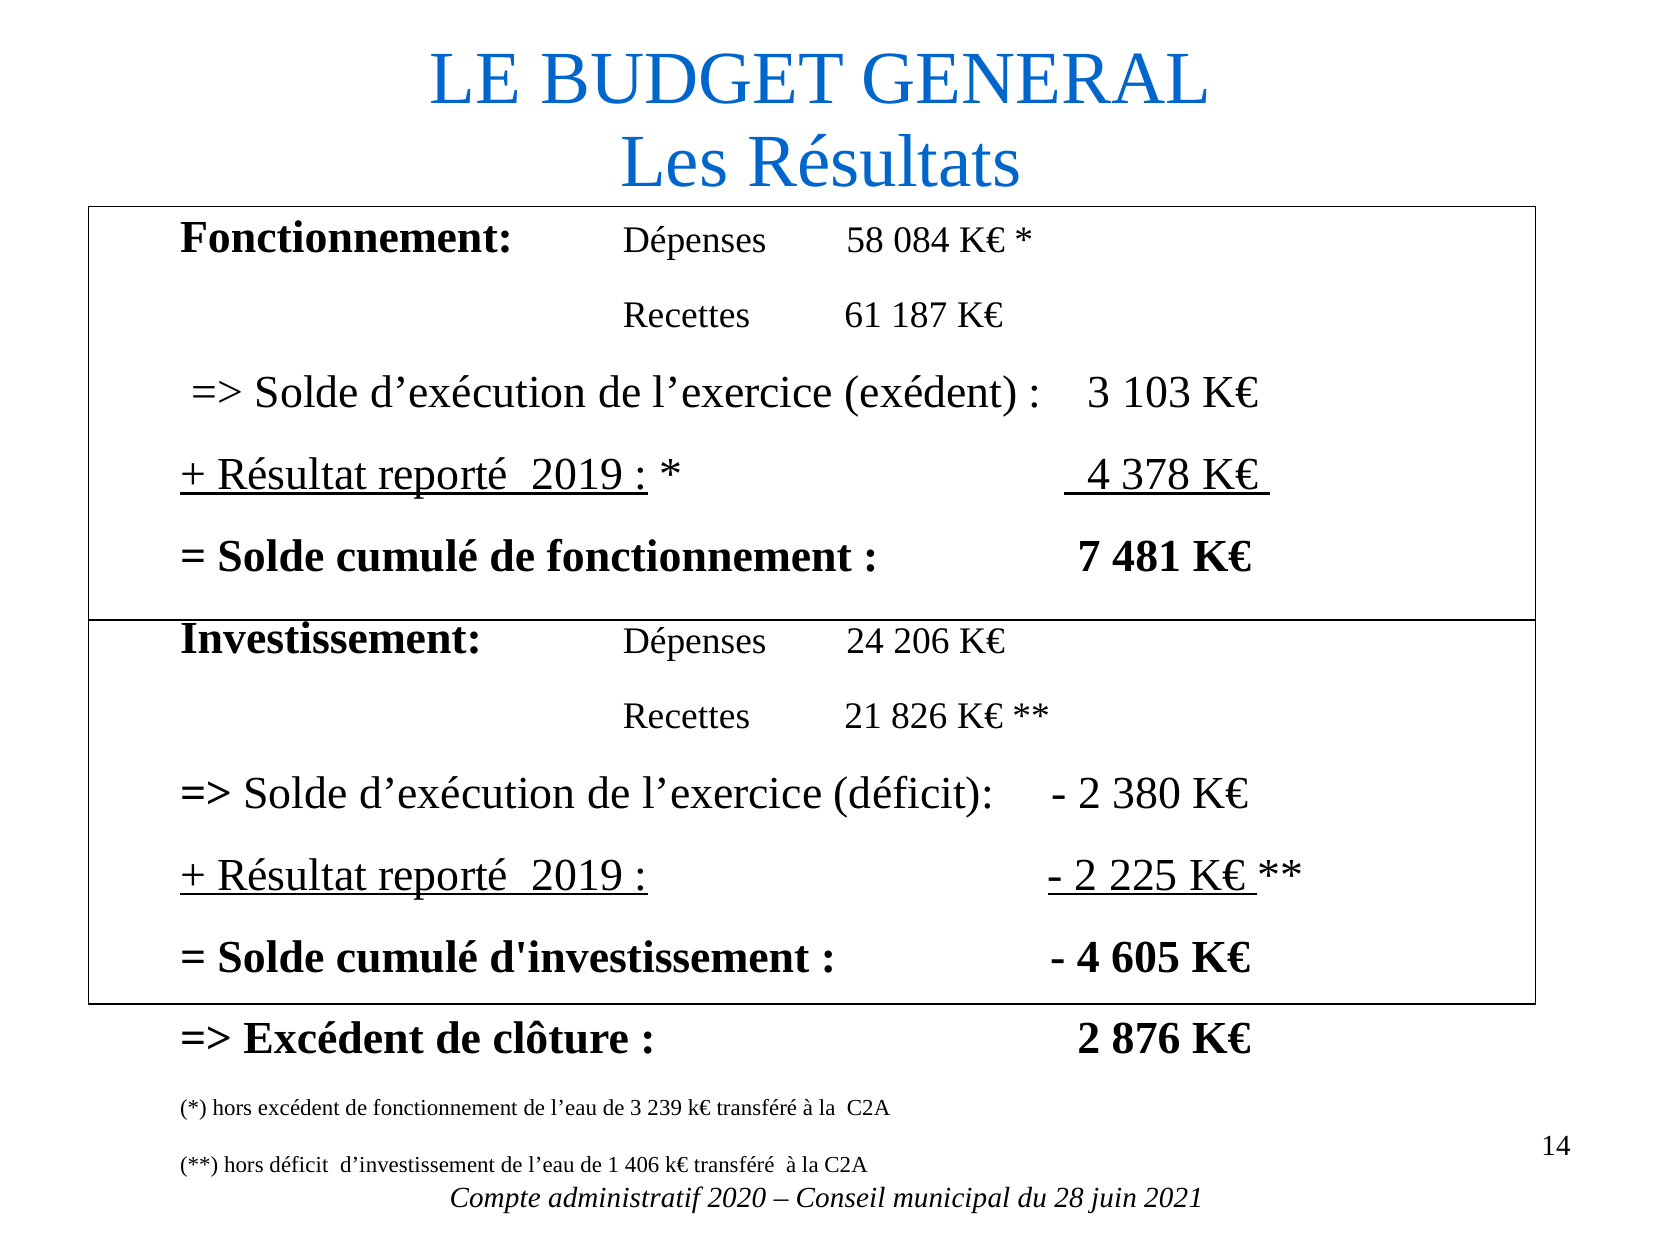

LE BUDGET GENERAL
Les Résultats
Fonctionnement:		Dépenses	 58 084 K€ *
						Recettes		61 187 K€
 => Solde d’exécution de l’exercice (exédent) : 3 103 K€
+ Résultat reporté 2019 : *						 4 378 K€
= Solde cumulé de fonctionnement :	 7 481 K€
Investissement:		Dépenses	 24 206 K€
						Recettes		21 826 K€ **
=> Solde d’exécution de l’exercice (déficit): - 2 380 K€
+ Résultat reporté 2019 :					 - 2 225 K€ **
= Solde cumulé d'investissement :	 - 4 605 K€
=> Excédent de clôture :		 		 		 2 876 K€
(*) hors excédent de fonctionnement de l’eau de 3 239 k€ transféré à la C2A
(**) hors déficit d’investissement de l’eau de 1 406 k€ transféré à la C2A
14